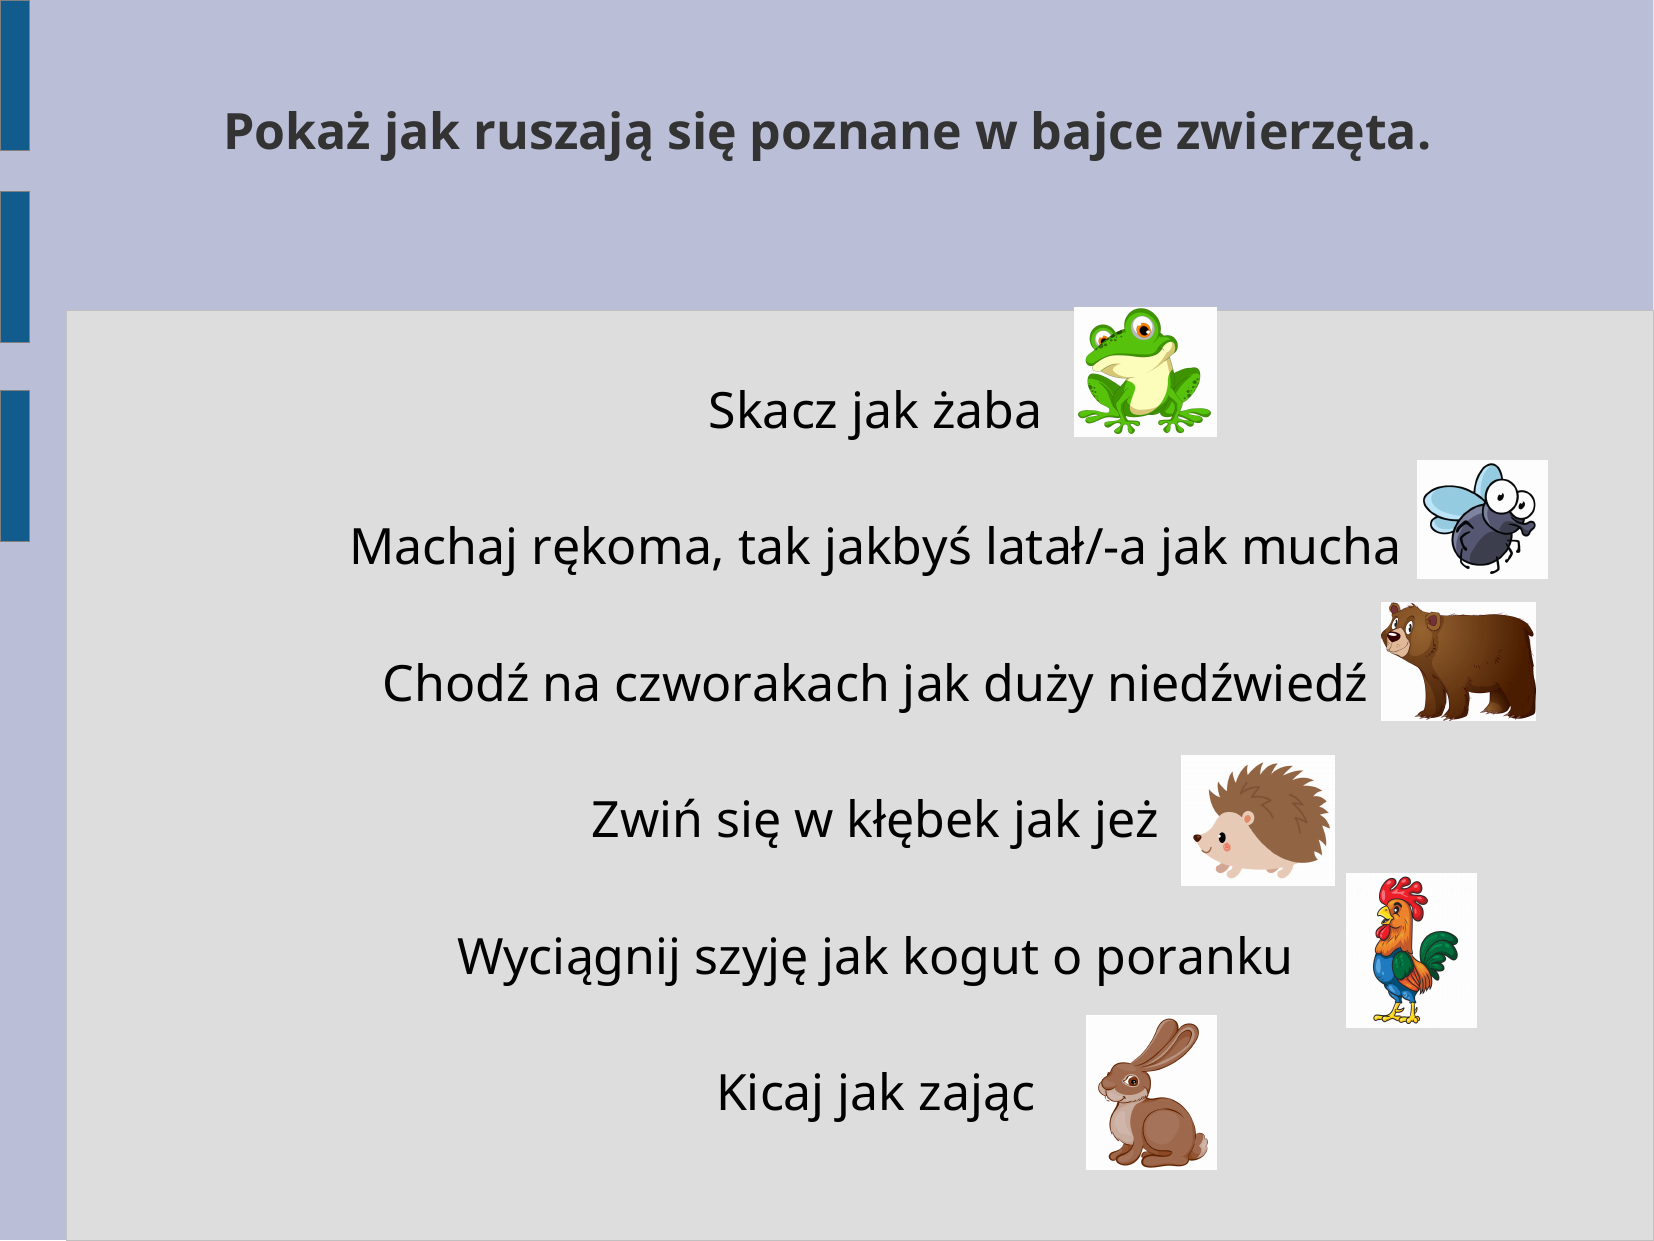

# Pokaż jak ruszają się poznane w bajce zwierzęta.
Skacz jak żaba
Machaj rękoma, tak jakbyś latał/-a jak mucha
Chodź na czworakach jak duży niedźwiedź
Zwiń się w kłębek jak jeż
Wyciągnij szyję jak kogut o poranku
Kicaj jak zając